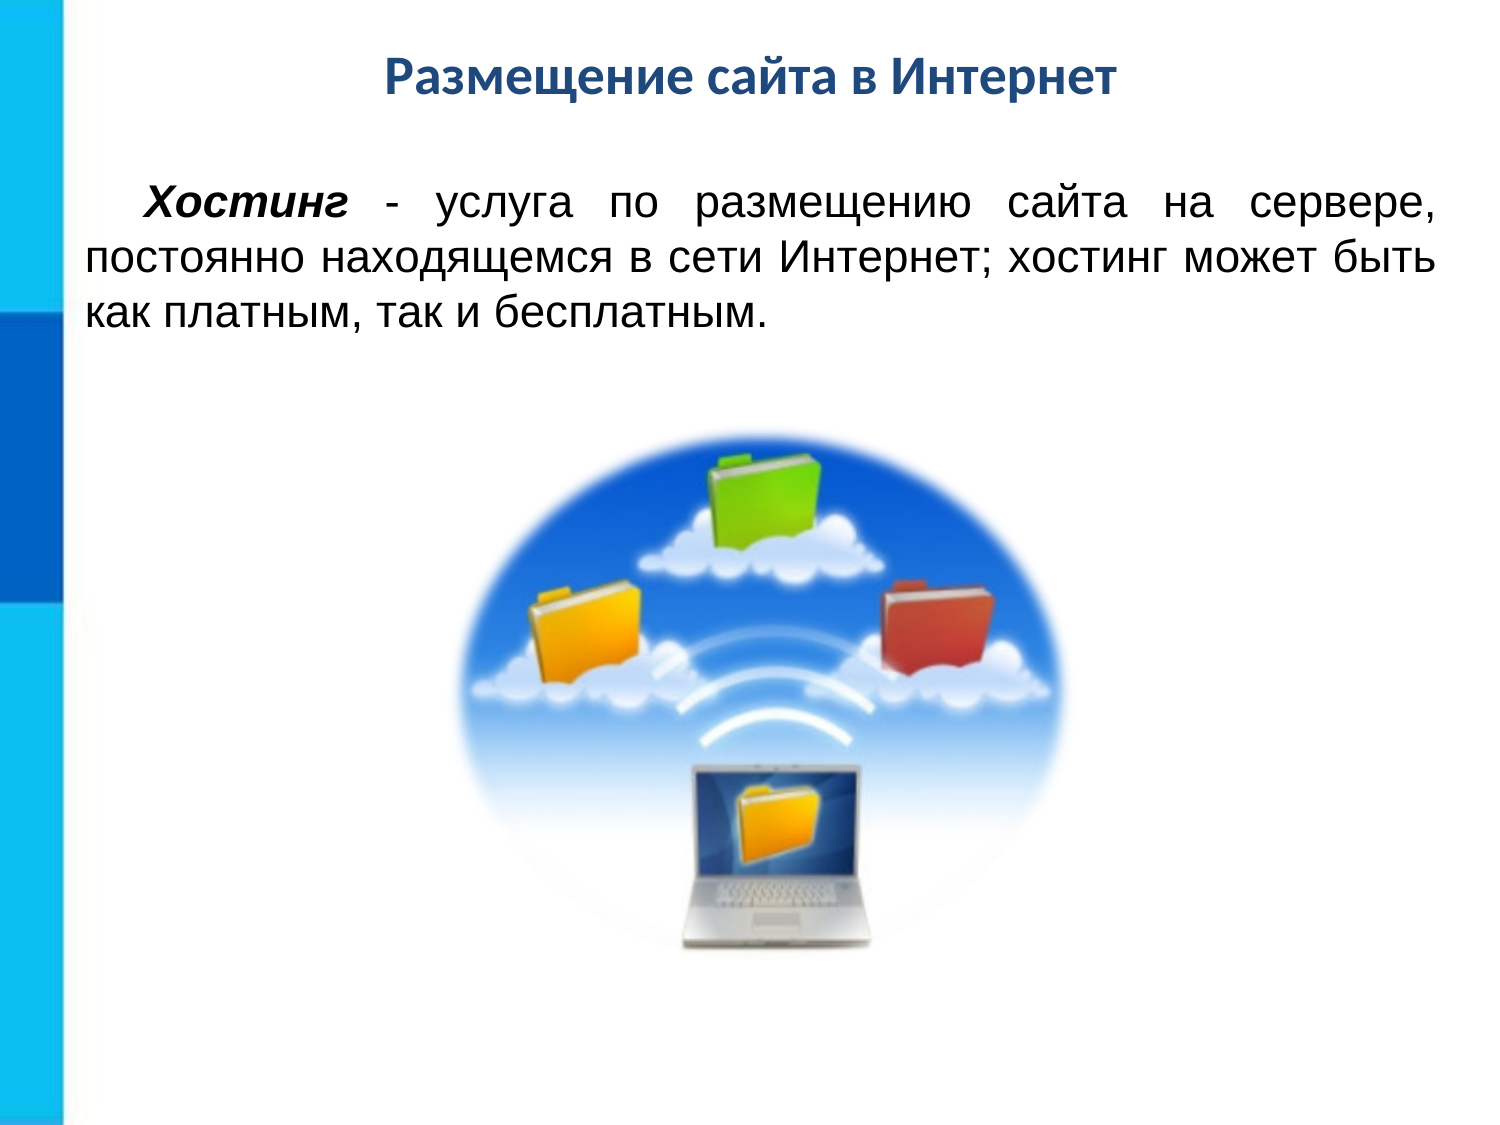

Размещение сайта в Интернет
Хостинг - услуга по размещению сайта на сервере, постоянно находящемся в сети Интернет; хостинг может быть как платным, так и бесплатным.